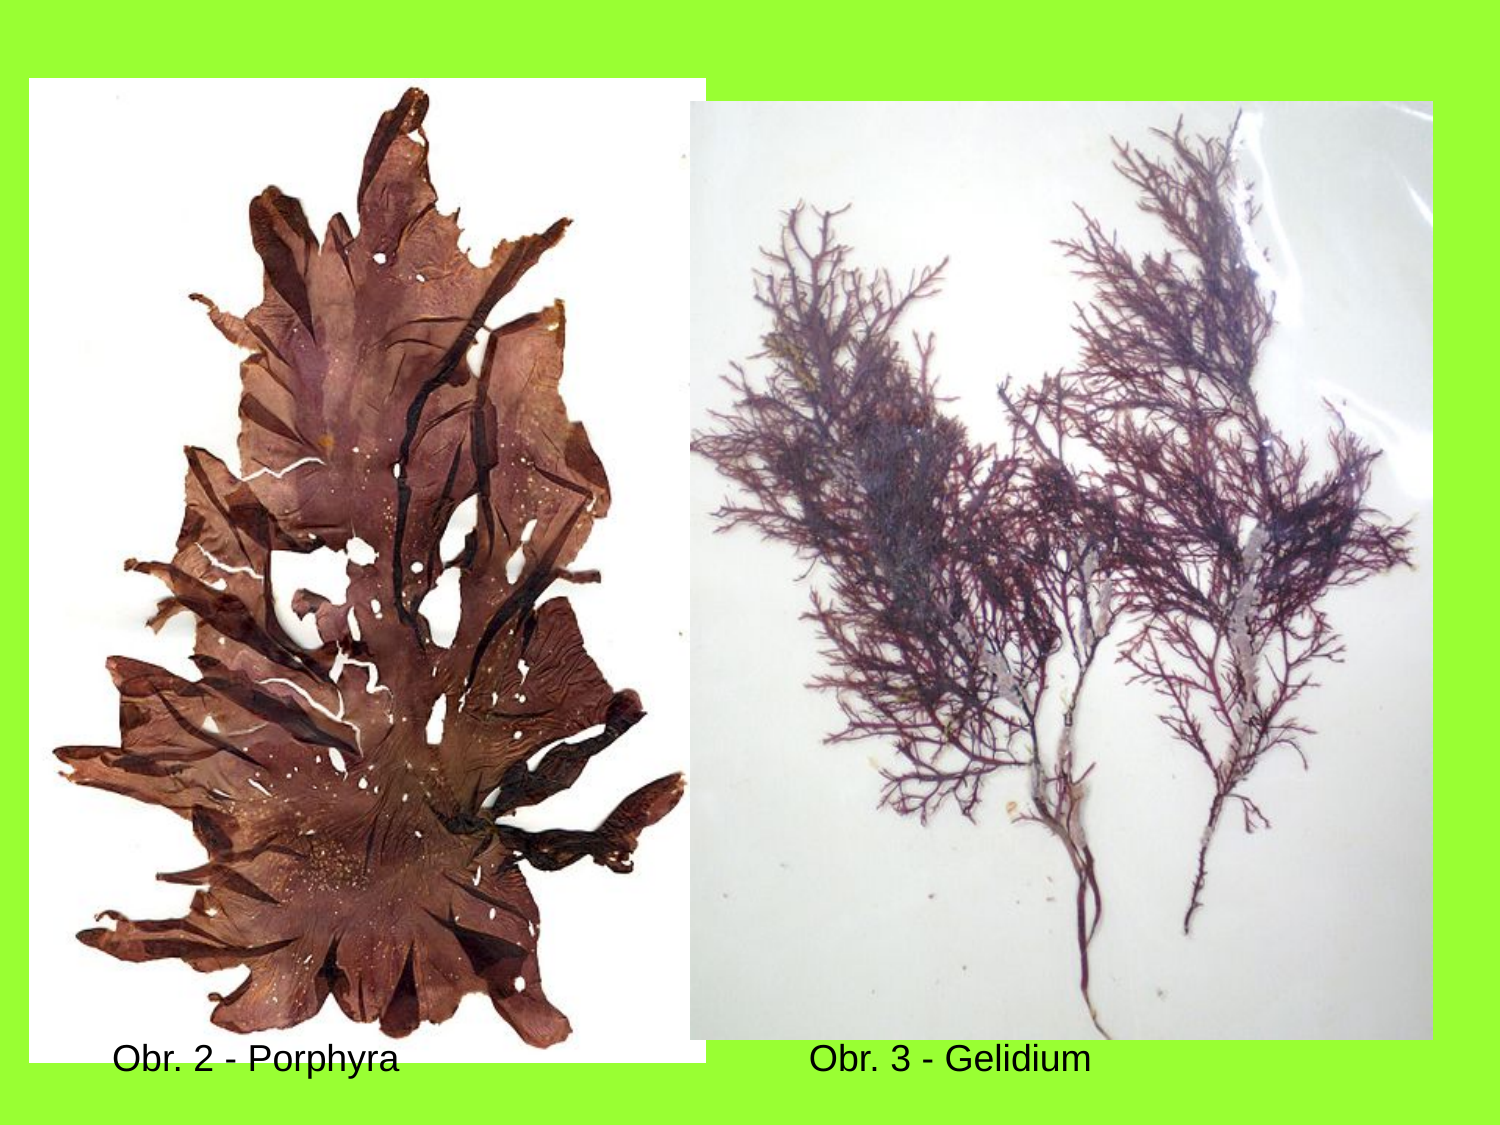

#
Obr. 2 - Porphyra
Obr. 3 - Gelidium